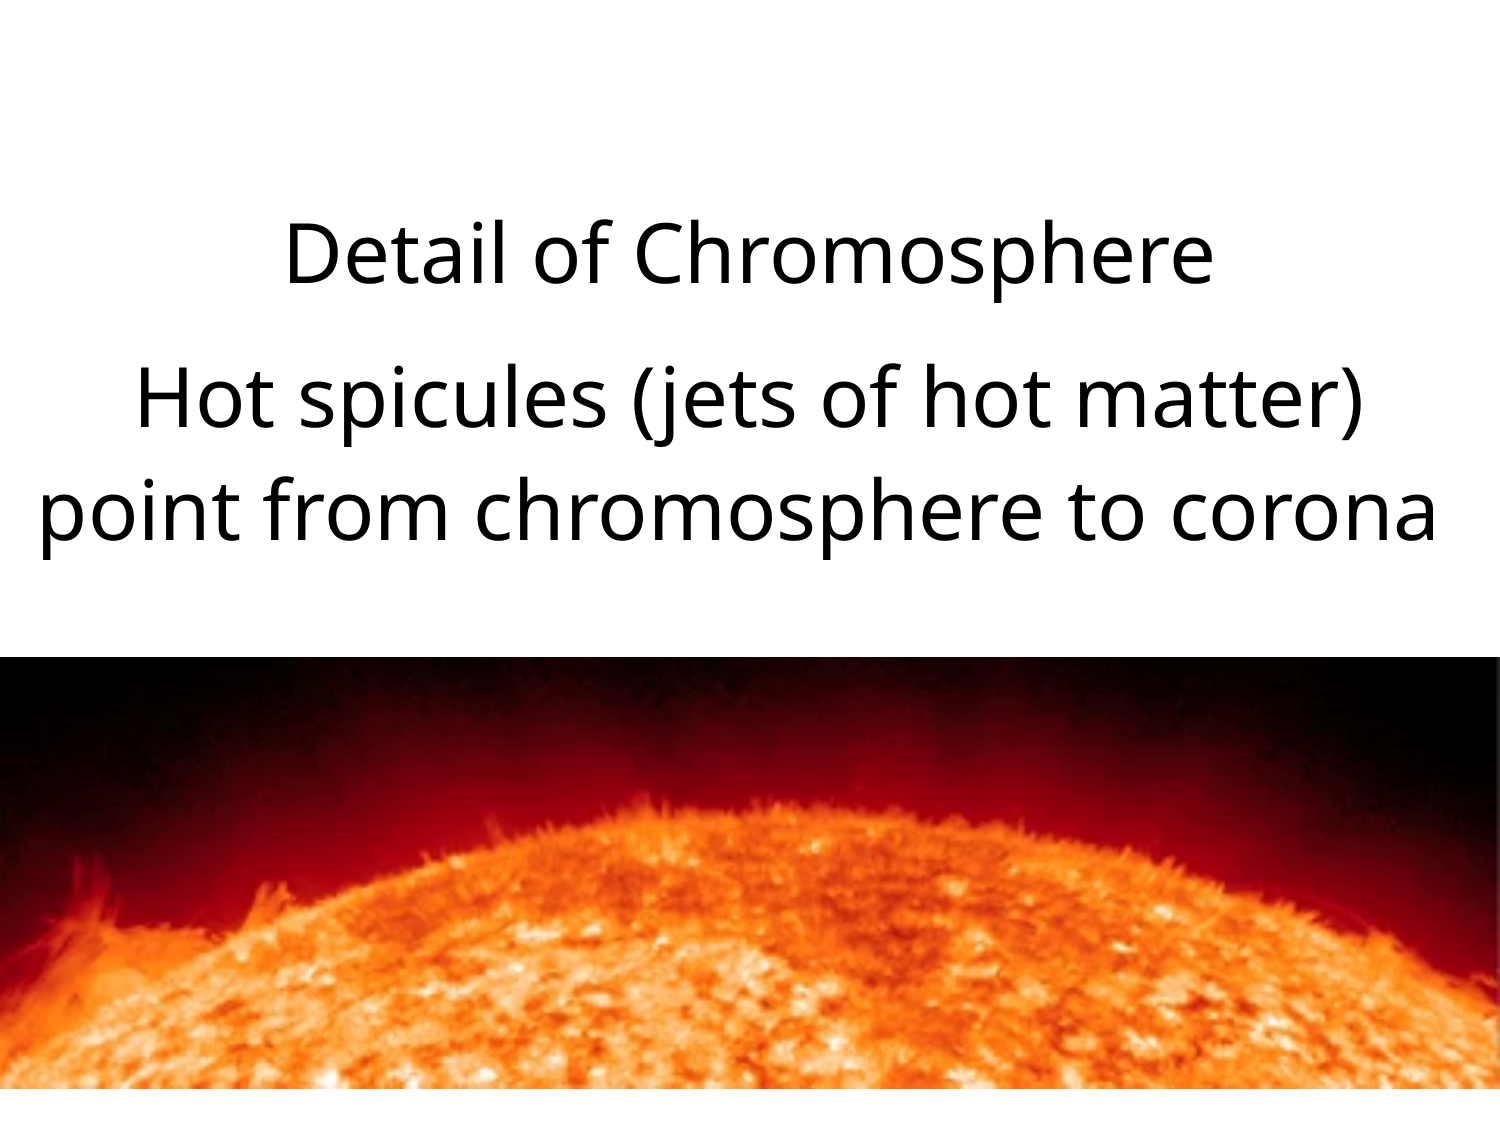

# Detail of Chromosphere
Hot spicules (jets of hot matter) point from chromosphere to corona